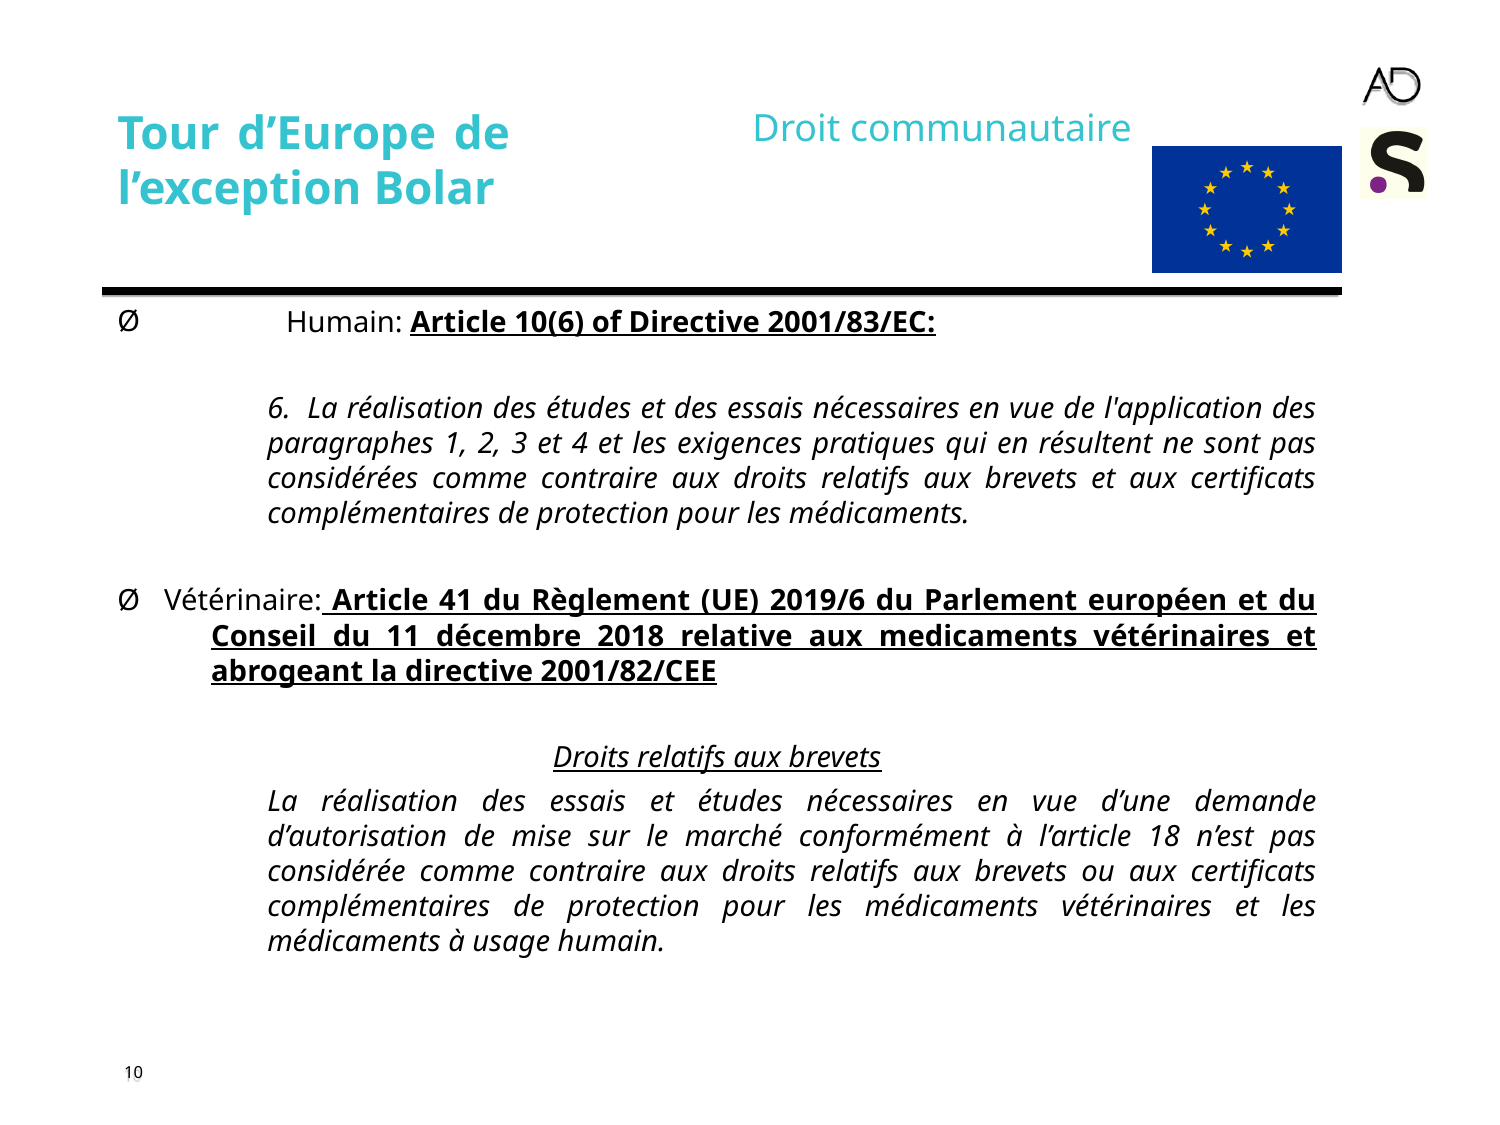

# Tour d’Europe de l’exception Bolar
Droit communautaire
	Humain: Article 10(6) of Directive 2001/83/EC:
6.  La réalisation des études et des essais nécessaires en vue de l'application des paragraphes 1, 2, 3 et 4 et les exigences pratiques qui en résultent ne sont pas considérées comme contraire aux droits relatifs aux brevets et aux certificats complémentaires de protection pour les médicaments.
Vétérinaire: Article 41 du Règlement (UE) 2019/6 du Parlement européen et du Conseil du 11 décembre 2018 relative aux medicaments vétérinaires et abrogeant la directive 2001/82/CEE
Droits relatifs aux brevets
La réalisation des essais et études nécessaires en vue d’une demande d’autorisation de mise sur le marché conformément à l’article 18 n’est pas considérée comme contraire aux droits relatifs aux brevets ou aux certificats complémentaires de protection pour les médicaments vétérinaires et les médicaments à usage humain.